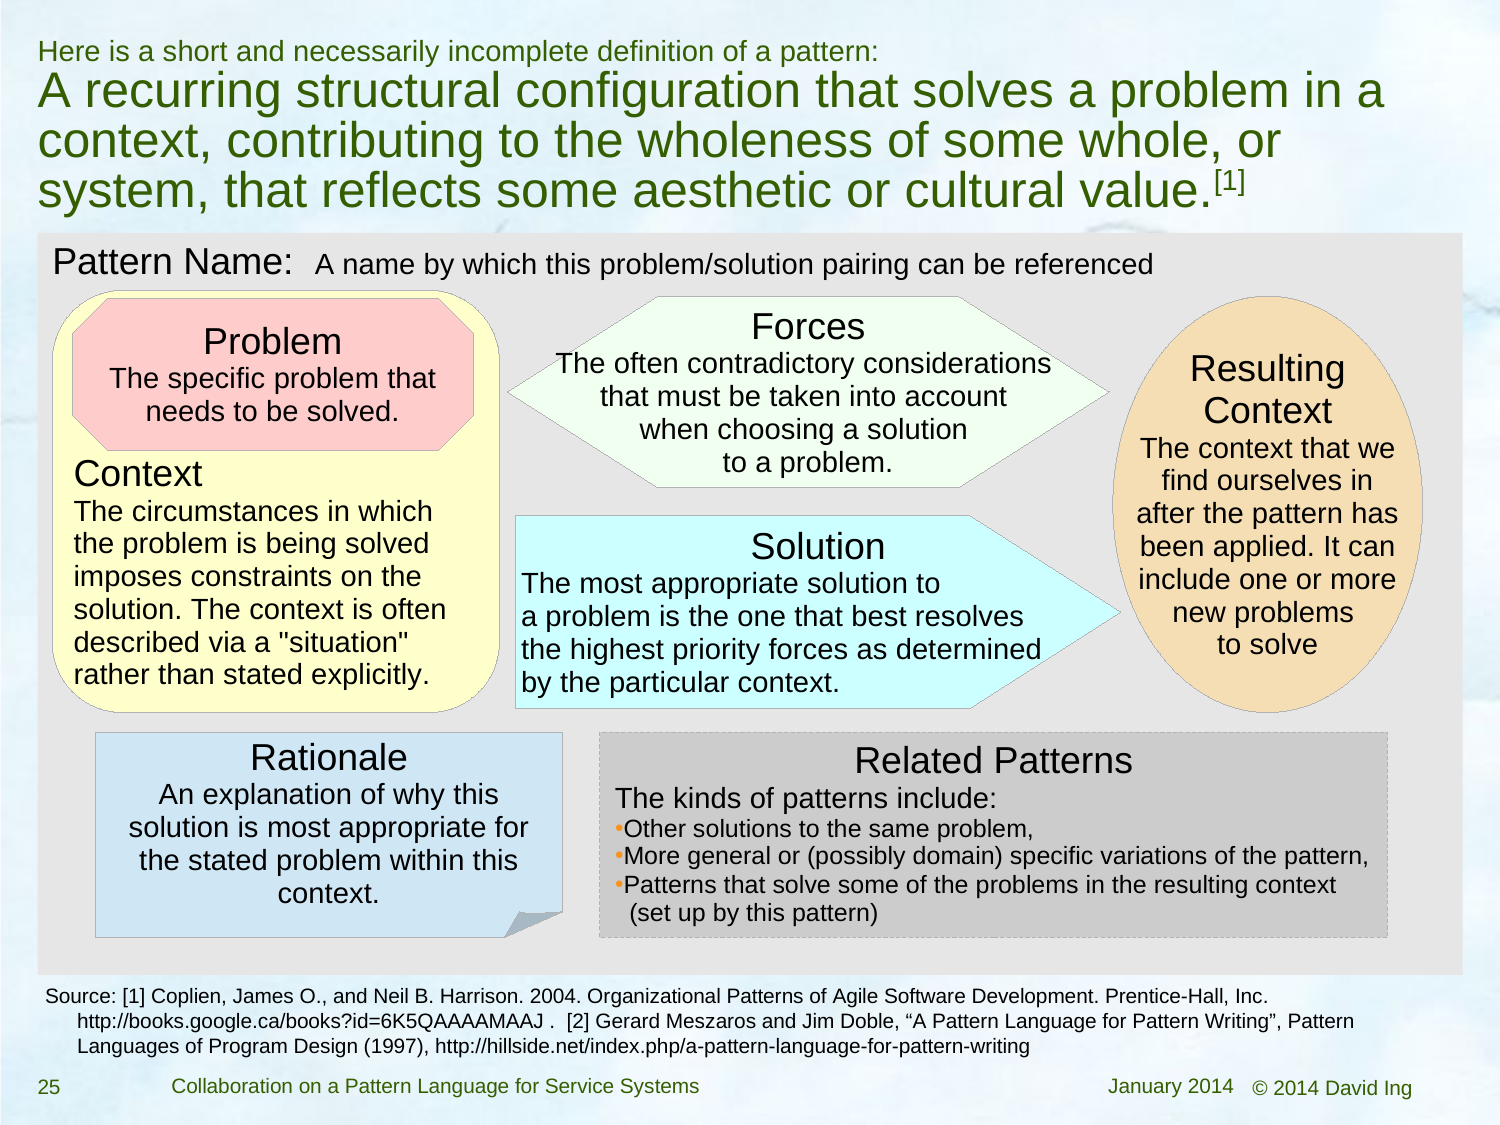

# Here is a short and necessarily incomplete definition of a pattern: A recurring structural configuration that solves a problem in a context, contributing to the wholeness of some whole, or system, that reflects some aesthetic or cultural value.[1]
Pattern Name: A name by which this problem/solution pairing can be referenced
Context
The circumstances in which the problem is being solved imposes constraints on the solution. The context is often described via a "situation" rather than stated explicitly.
Forces
The often contradictory considerations
that must be taken into account
when choosing a solution
to a problem.
Resulting Context
The context that we find ourselves in after the pattern has been applied. It can include one or more new problems
to solve
Problem
The specific problem that needs to be solved.
Solution
The most appropriate solution to
a problem is the one that best resolves
the highest priority forces as determined
by the particular context.
Rationale
An explanation of why this solution is most appropriate for the stated problem within this context.
Related Patterns
The kinds of patterns include:
Other solutions to the same problem,
More general or (possibly domain) specific variations of the pattern,
Patterns that solve some of the problems in the resulting context (set up by this pattern)
Source: [1] Coplien, James O., and Neil B. Harrison. 2004. Organizational Patterns of Agile Software Development. Prentice-Hall, Inc. http://books.google.ca/books?id=6K5QAAAAMAAJ . [2] Gerard Meszaros and Jim Doble, “A Pattern Language for Pattern Writing”, Pattern Languages of Program Design (1997), http://hillside.net/index.php/a-pattern-language-for-pattern-writing
Collaboration on a Pattern Language for Service Systems
January 2014
25